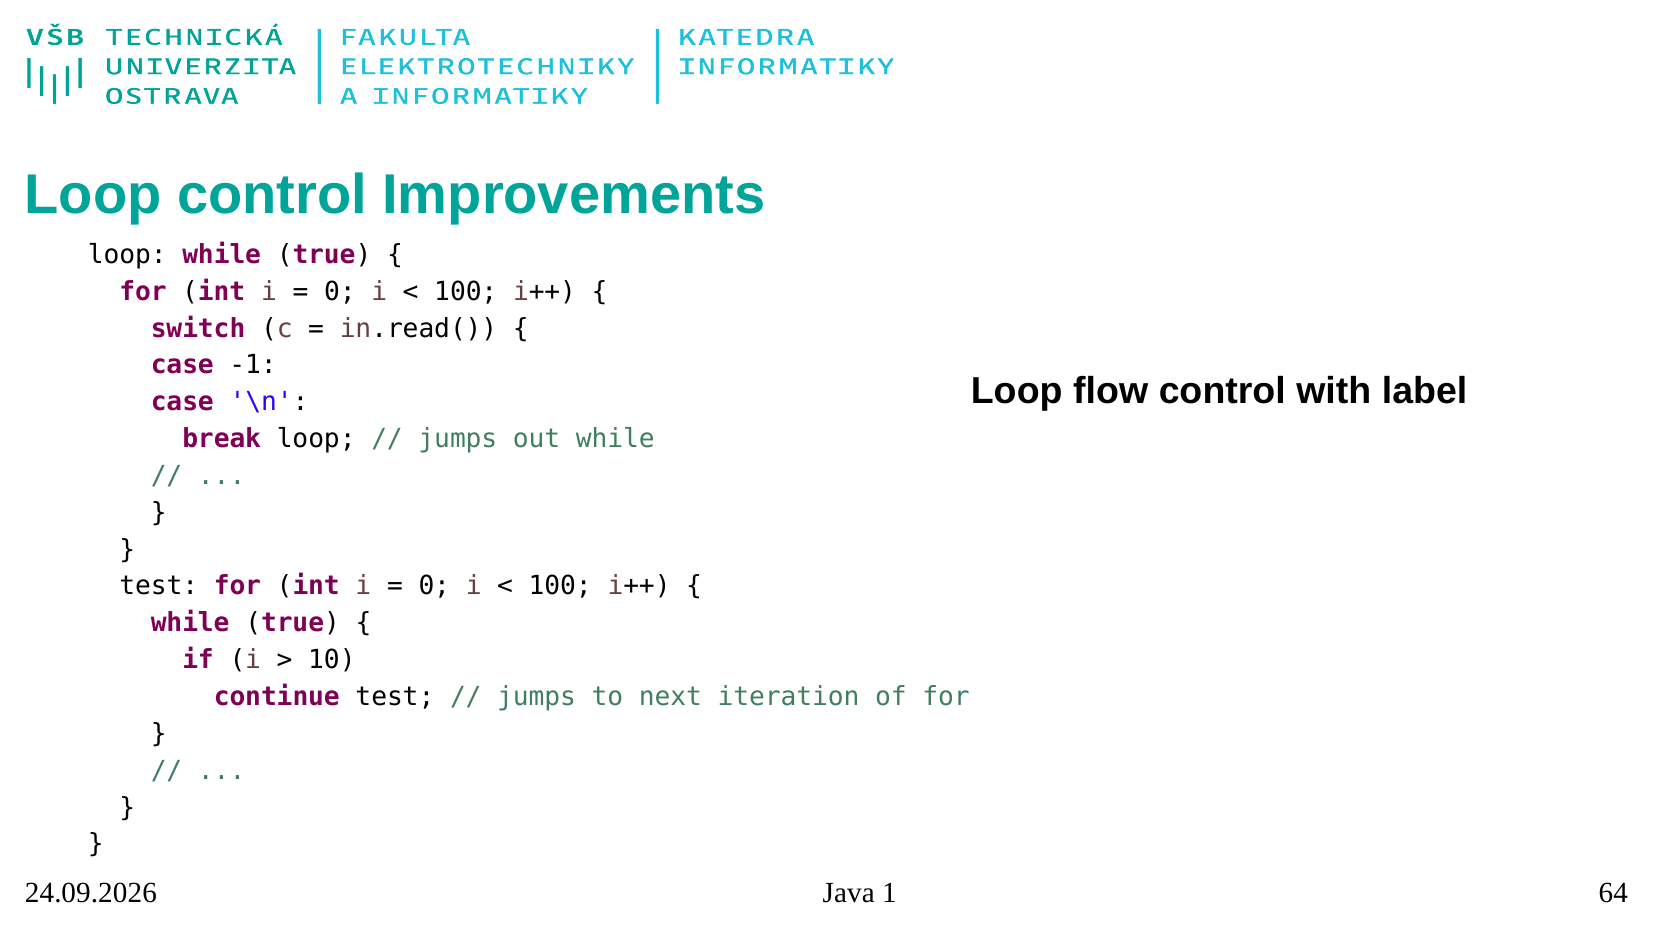

# Loop control Improvements
 loop: while (true) {
 for (int i = 0; i < 100; i++) {
 switch (c = in.read()) {
 case -1:
 case '\n':
 break loop; // jumps out while
 // ...
 }
 }
 test: for (int i = 0; i < 100; i++) {
 while (true) {
 if (i > 10)
 continue test; // jumps to next iteration of for
 }
 // ...
 }
 }
Loop flow control with label
Java 1
64